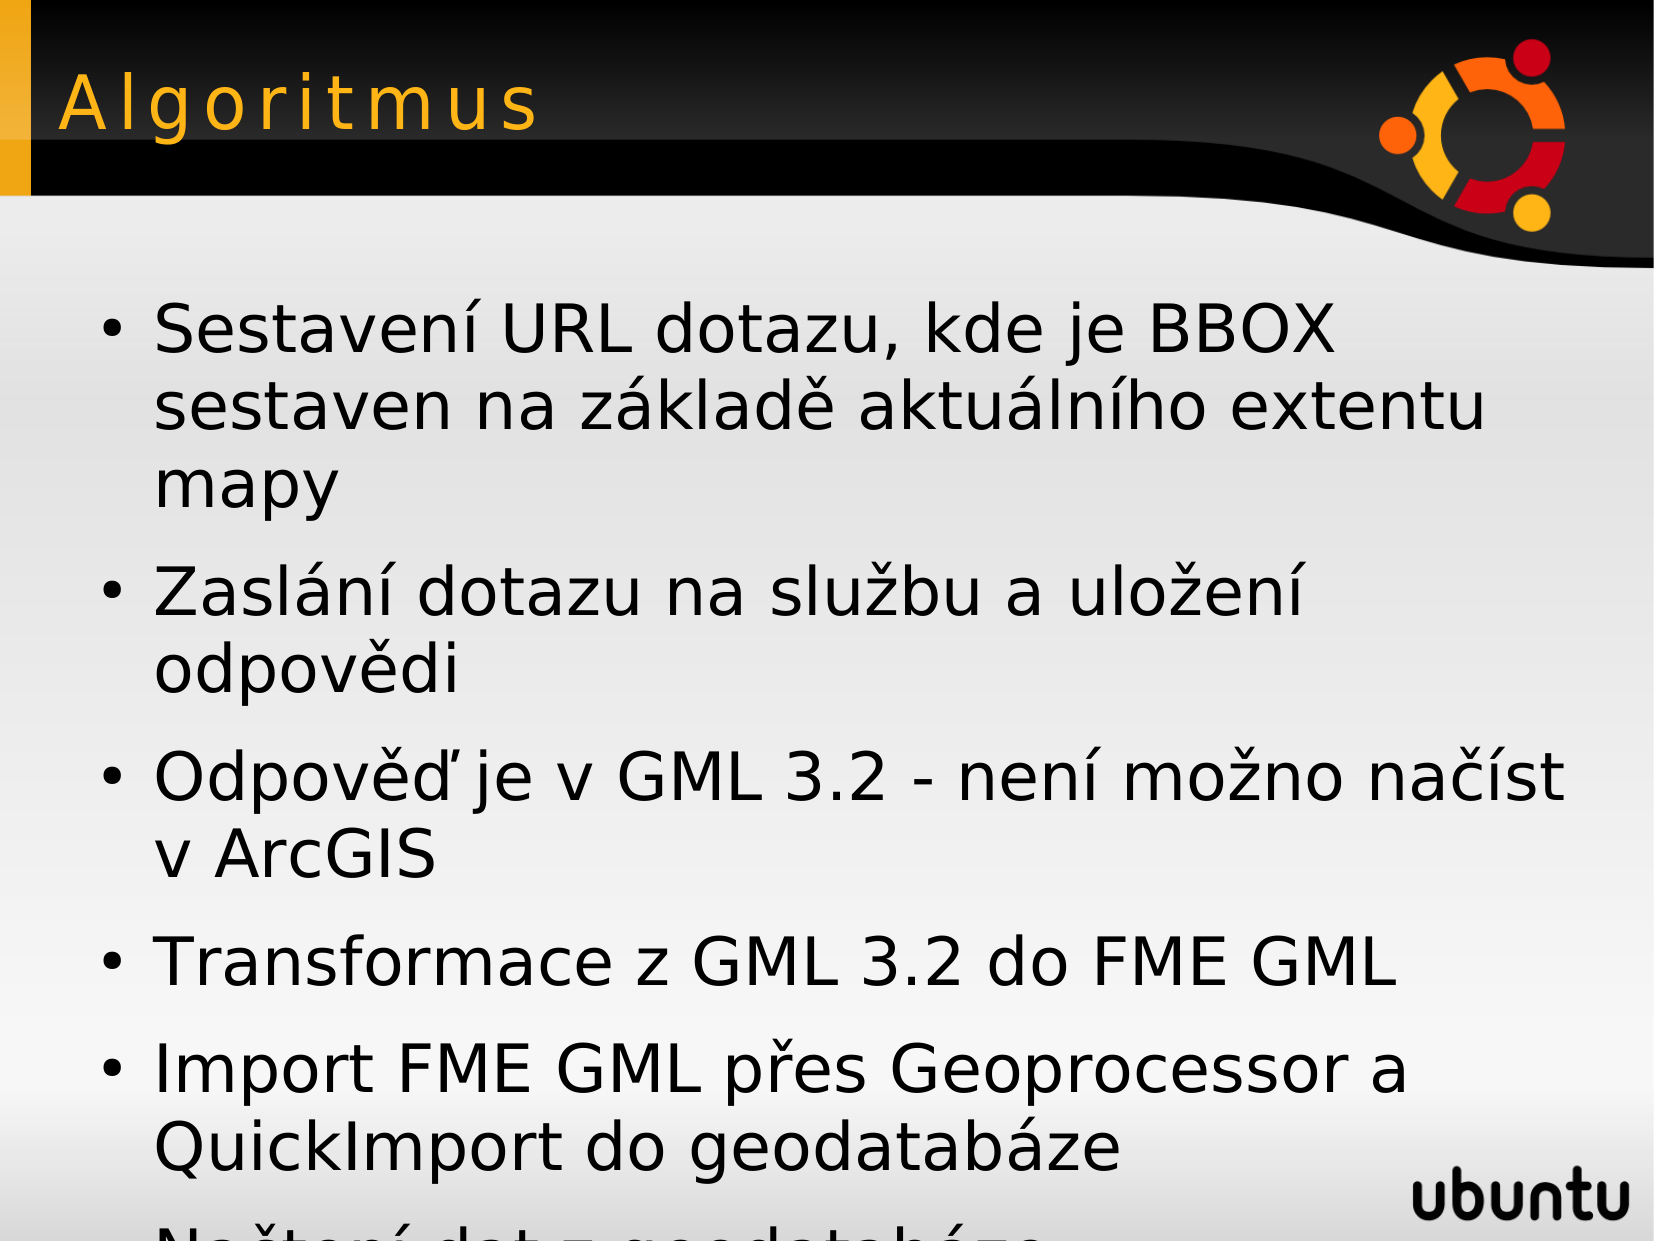

# Algoritmus
Sestavení URL dotazu, kde je BBOX sestaven na základě aktuálního extentu mapy
Zaslání dotazu na službu a uložení odpovědi
Odpověď je v GML 3.2 - není možno načíst v ArcGIS
Transformace z GML 3.2 do FME GML
Import FME GML přes Geoprocessor a QuickImport do geodatabáze
Načtení dat z geodatabáze